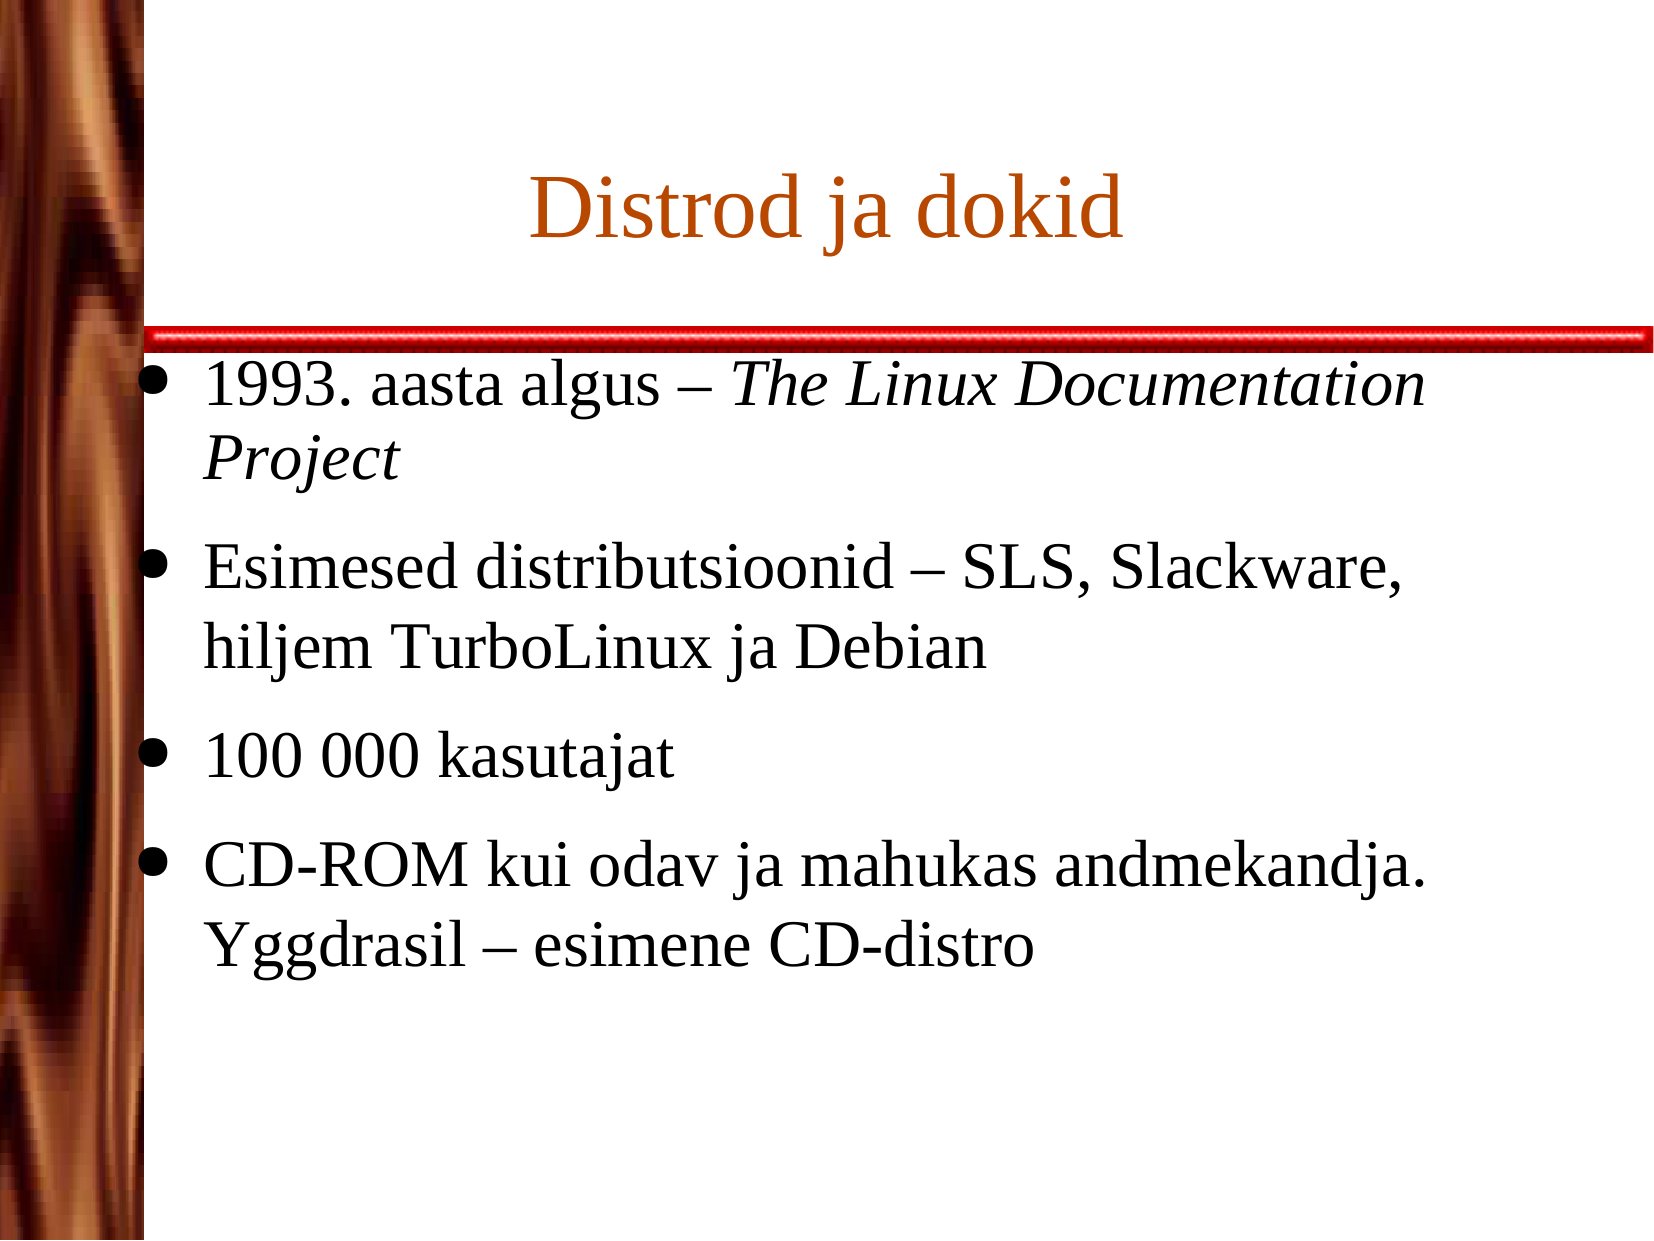

# Distrod ja dokid
1993. aasta algus – The Linux Documentation Project
Esimesed distributsioonid – SLS, Slackware, hiljem TurboLinux ja Debian
100 000 kasutajat
CD-ROM kui odav ja mahukas andmekandja. Yggdrasil – esimene CD-distro